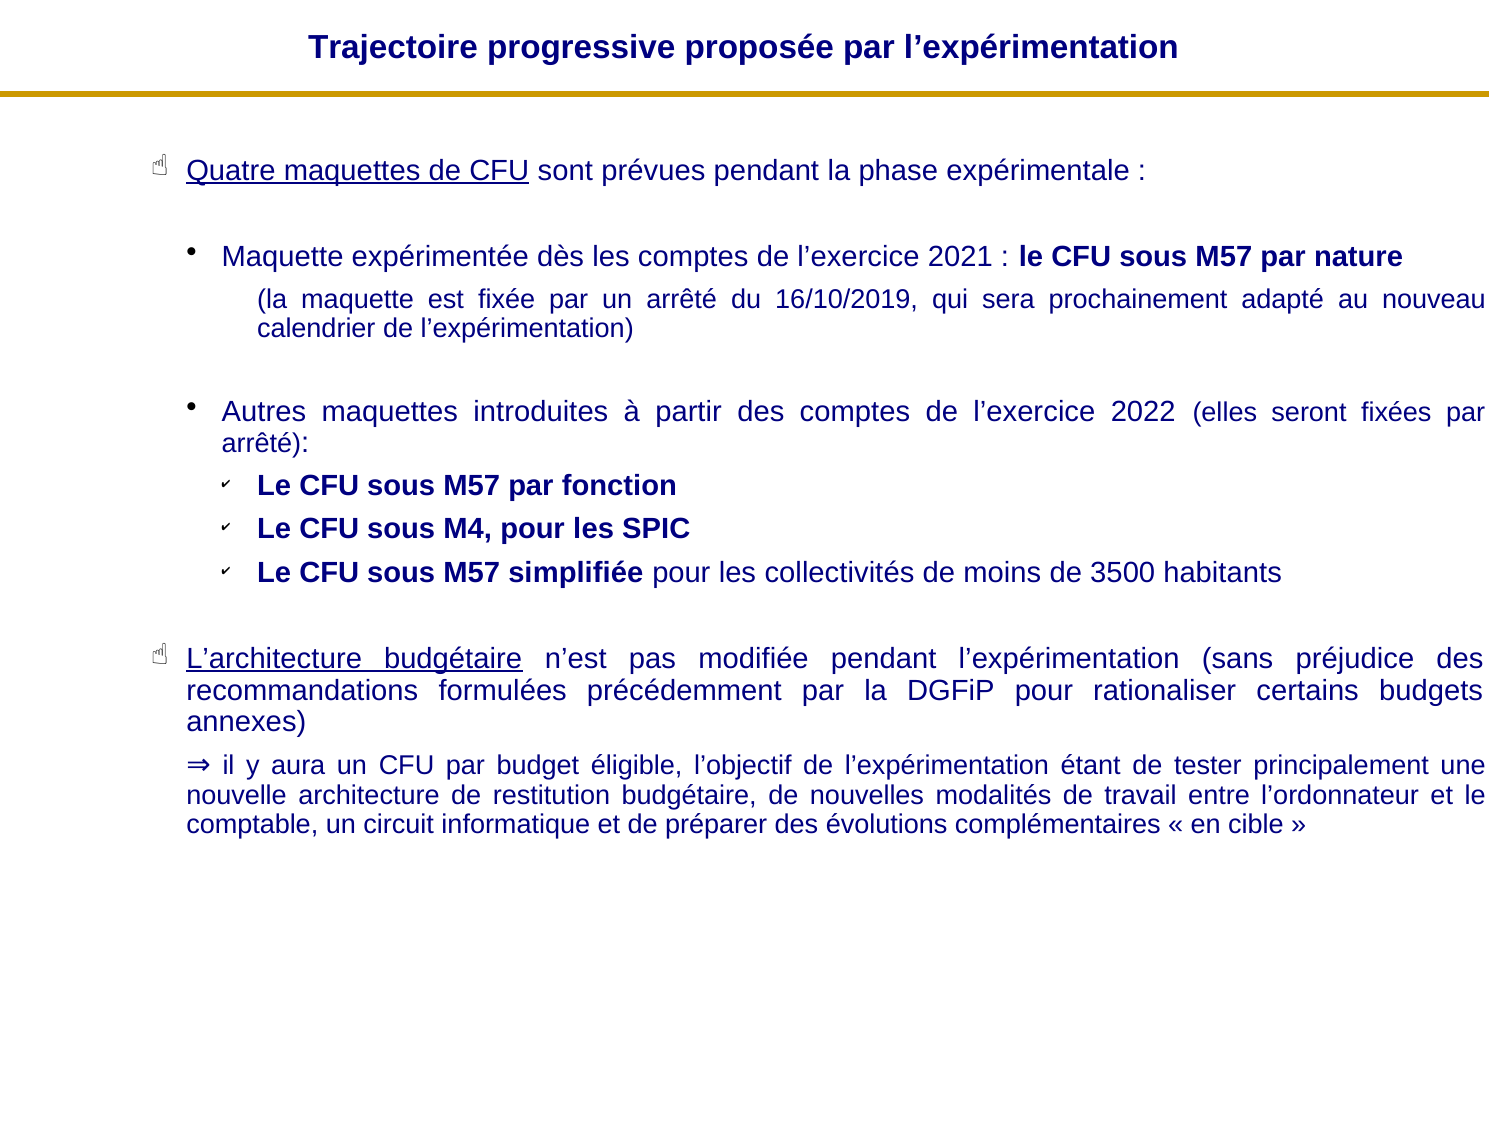

# Trajectoire progressive proposée par l’expérimentation
Quatre maquettes de CFU sont prévues pendant la phase expérimentale :
Maquette expérimentée dès les comptes de l’exercice 2021 : le CFU sous M57 par nature
(la maquette est fixée par un arrêté du 16/10/2019, qui sera prochainement adapté au nouveau calendrier de l’expérimentation)
Autres maquettes introduites à partir des comptes de l’exercice 2022 (elles seront fixées par arrêté):
Le CFU sous M57 par fonction
Le CFU sous M4, pour les SPIC
Le CFU sous M57 simplifiée pour les collectivités de moins de 3500 habitants
L’architecture budgétaire n’est pas modifiée pendant l’expérimentation (sans préjudice des recommandations formulées précédemment par la DGFiP pour rationaliser certains budgets annexes)
⇒ il y aura un CFU par budget éligible, l’objectif de l’expérimentation étant de tester principalement une nouvelle architecture de restitution budgétaire, de nouvelles modalités de travail entre l’ordonnateur et le comptable, un circuit informatique et de préparer des évolutions complémentaires « en cible »